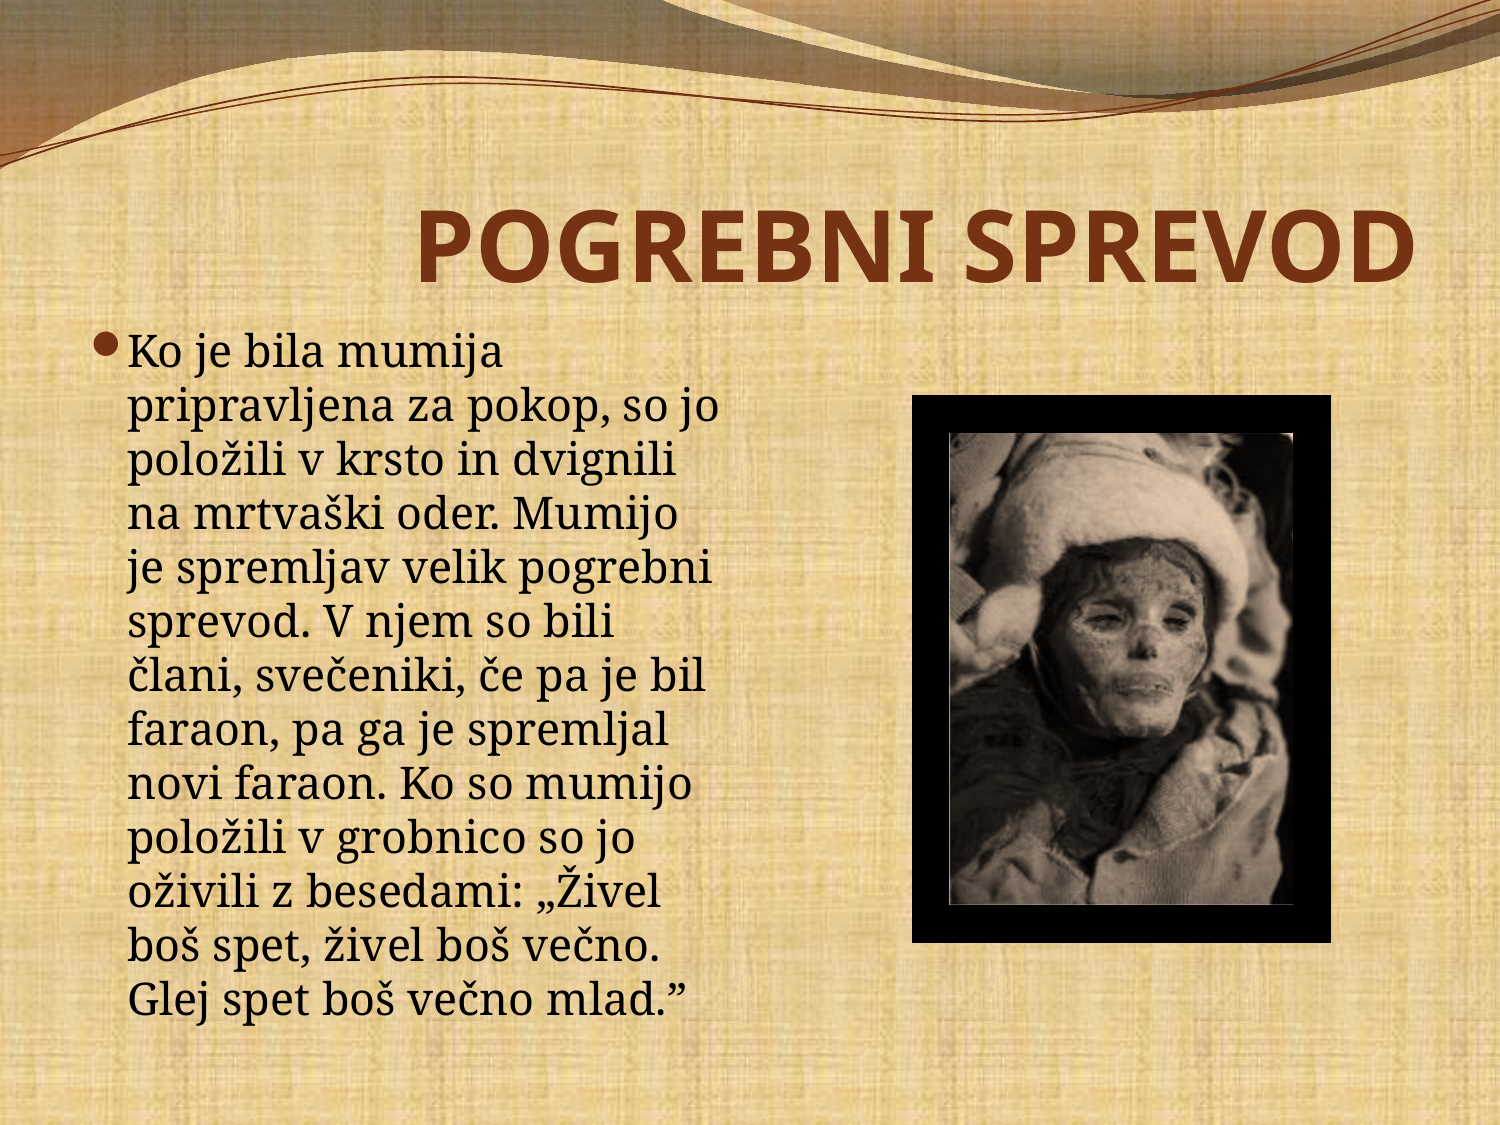

# POGREBNI SPREVOD
Ko je bila mumija pripravljena za pokop, so jo položili v krsto in dvignili na mrtvaški oder. Mumijo je spremljav velik pogrebni sprevod. V njem so bili člani, svečeniki, če pa je bil faraon, pa ga je spremljal novi faraon. Ko so mumijo položili v grobnico so jo oživili z besedami: „Živel boš spet, živel boš večno. Glej spet boš večno mlad.”